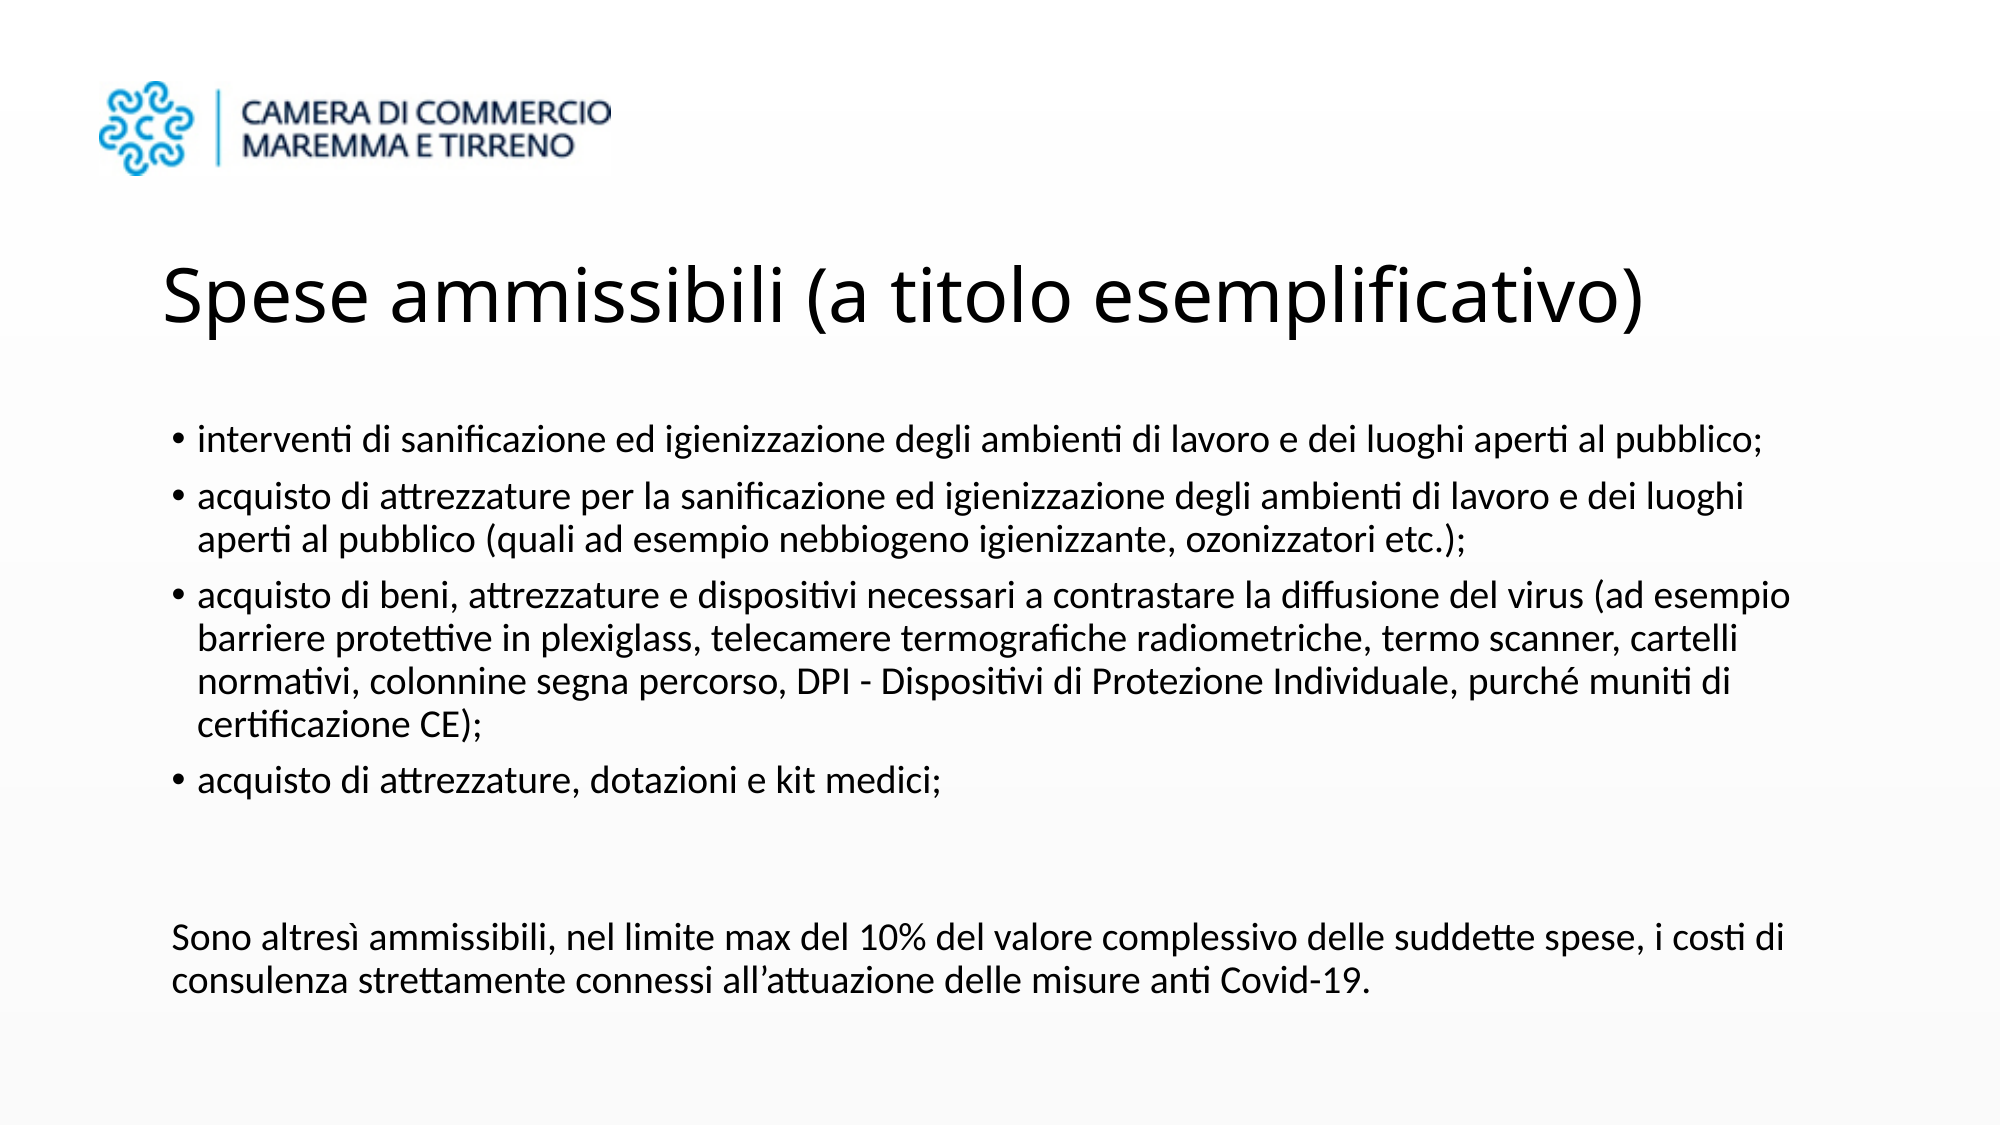

# Spese ammissibili (a titolo esemplificativo)
interventi di sanificazione ed igienizzazione degli ambienti di lavoro e dei luoghi aperti al pubblico;
acquisto di attrezzature per la sanificazione ed igienizzazione degli ambienti di lavoro e dei luoghi aperti al pubblico (quali ad esempio nebbiogeno igienizzante, ozonizzatori etc.);
acquisto di beni, attrezzature e dispositivi necessari a contrastare la diffusione del virus (ad esempio barriere protettive in plexiglass, telecamere termografiche radiometriche, termo scanner, cartelli normativi, colonnine segna percorso, DPI - Dispositivi di Protezione Individuale, purché muniti di certificazione CE);
acquisto di attrezzature, dotazioni e kit medici;
Sono altresì ammissibili, nel limite max del 10% del valore complessivo delle suddette spese, i costi di consulenza strettamente connessi all’attuazione delle misure anti Covid-19.